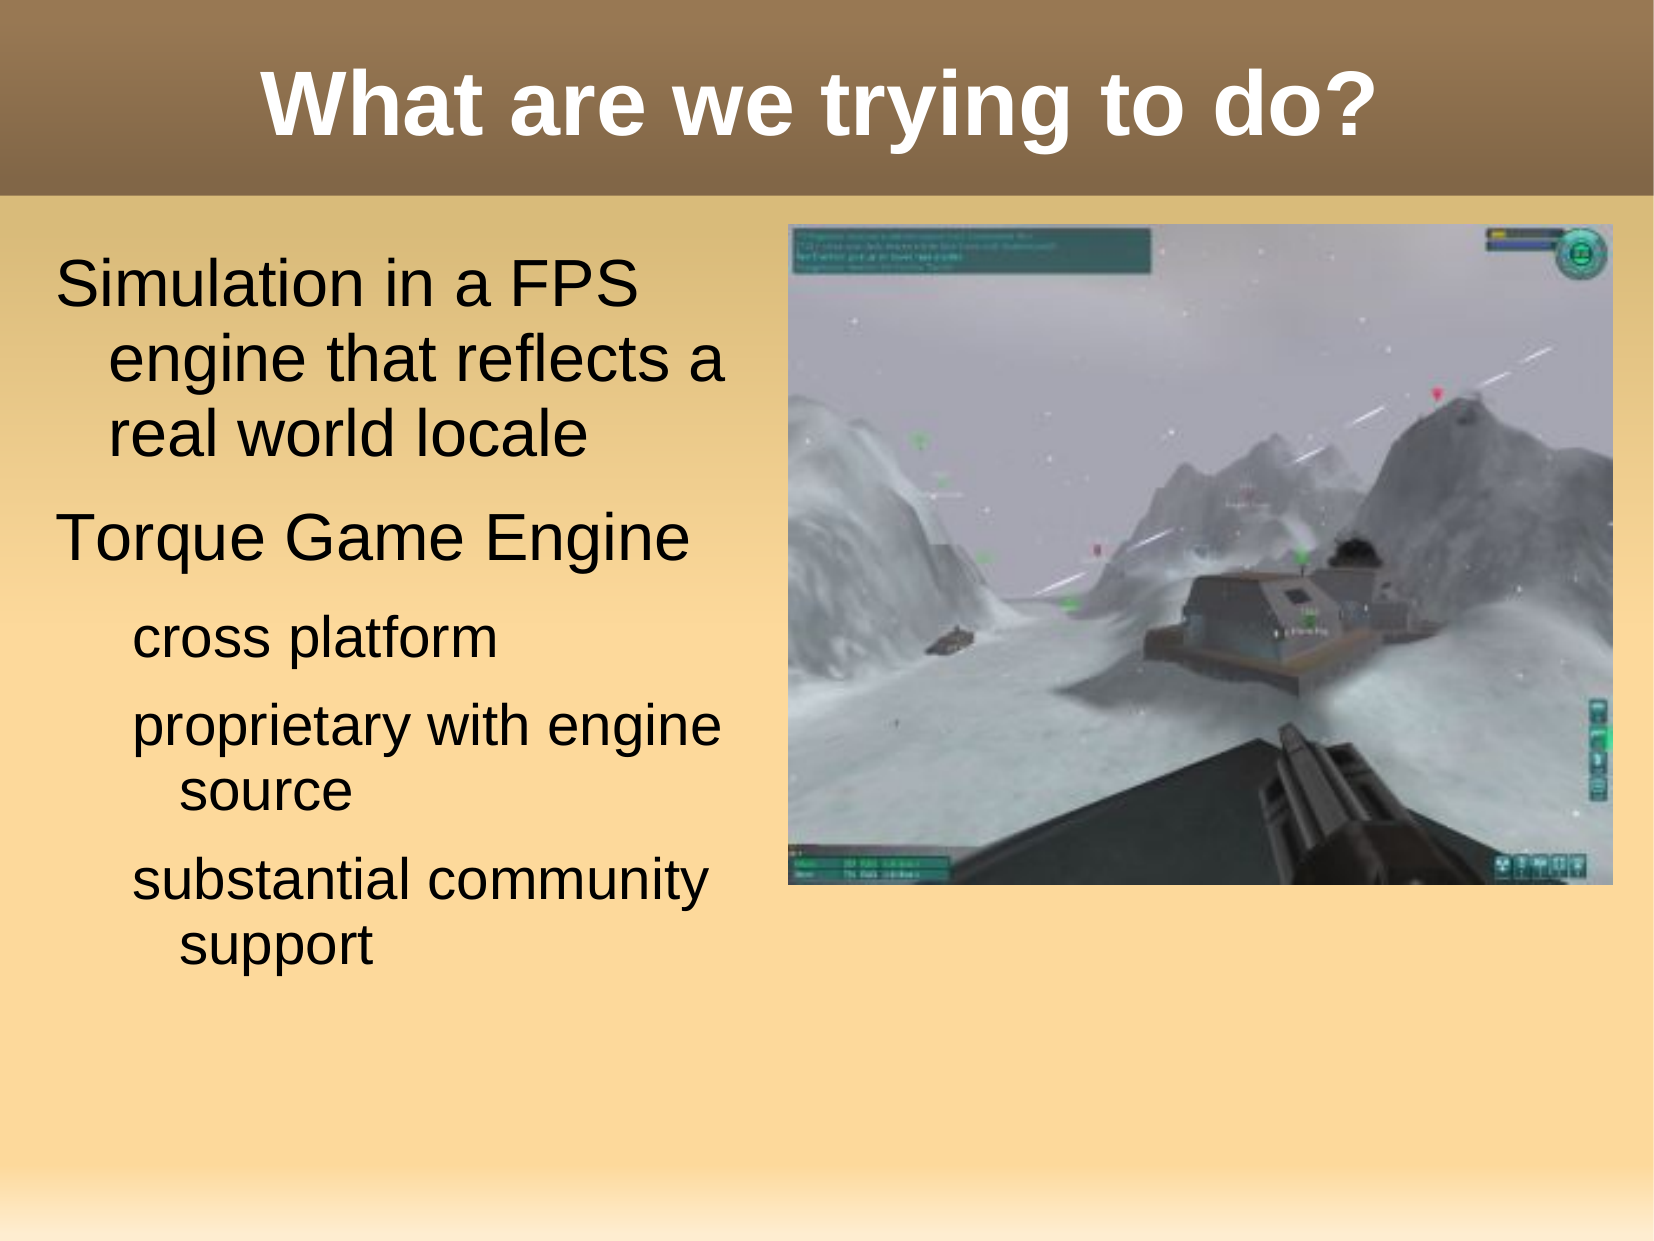

# What are we trying to do?
Simulation in a FPS engine that reflects a real world locale
Torque Game Engine
cross platform
proprietary with engine source
substantial community support